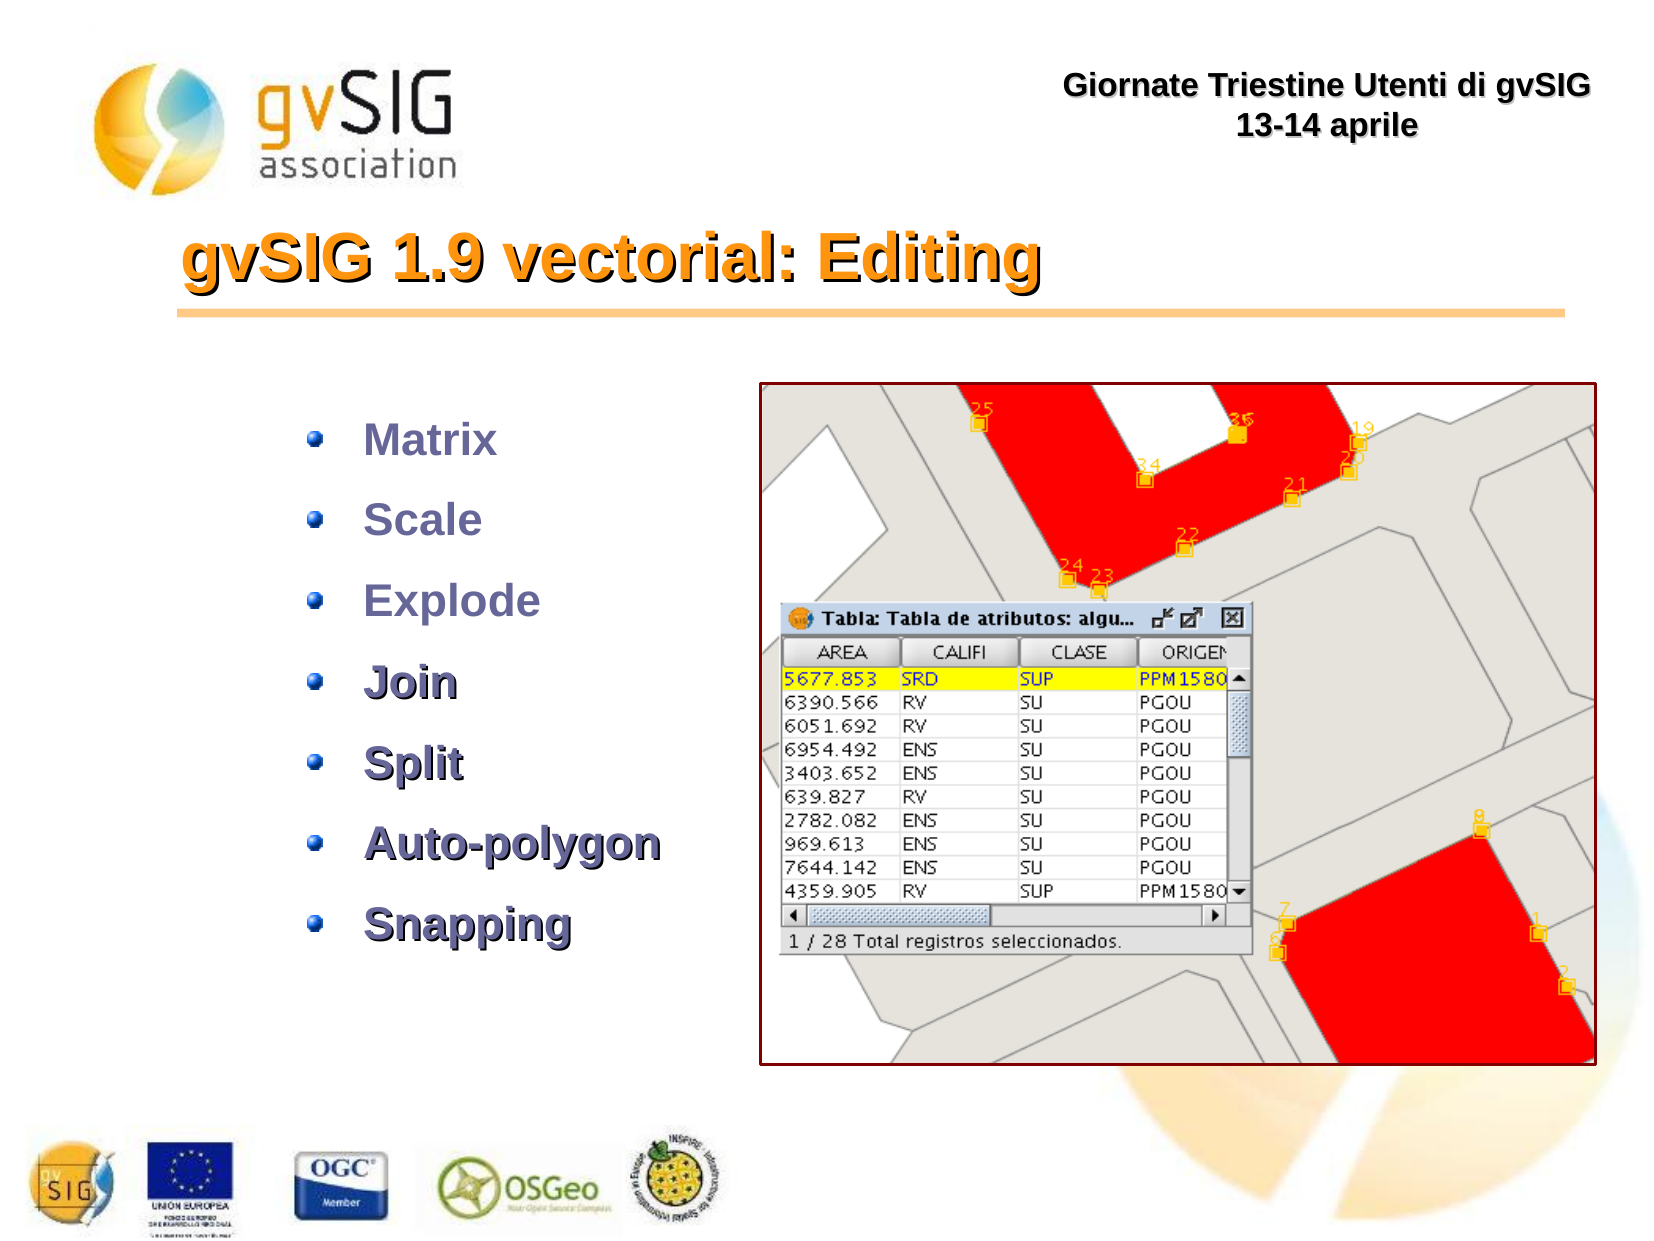

gvSIG 1.9 vectorial: Editing
# Matrix
Scale
Explode
Join
Split
Auto-polygon
Snapping